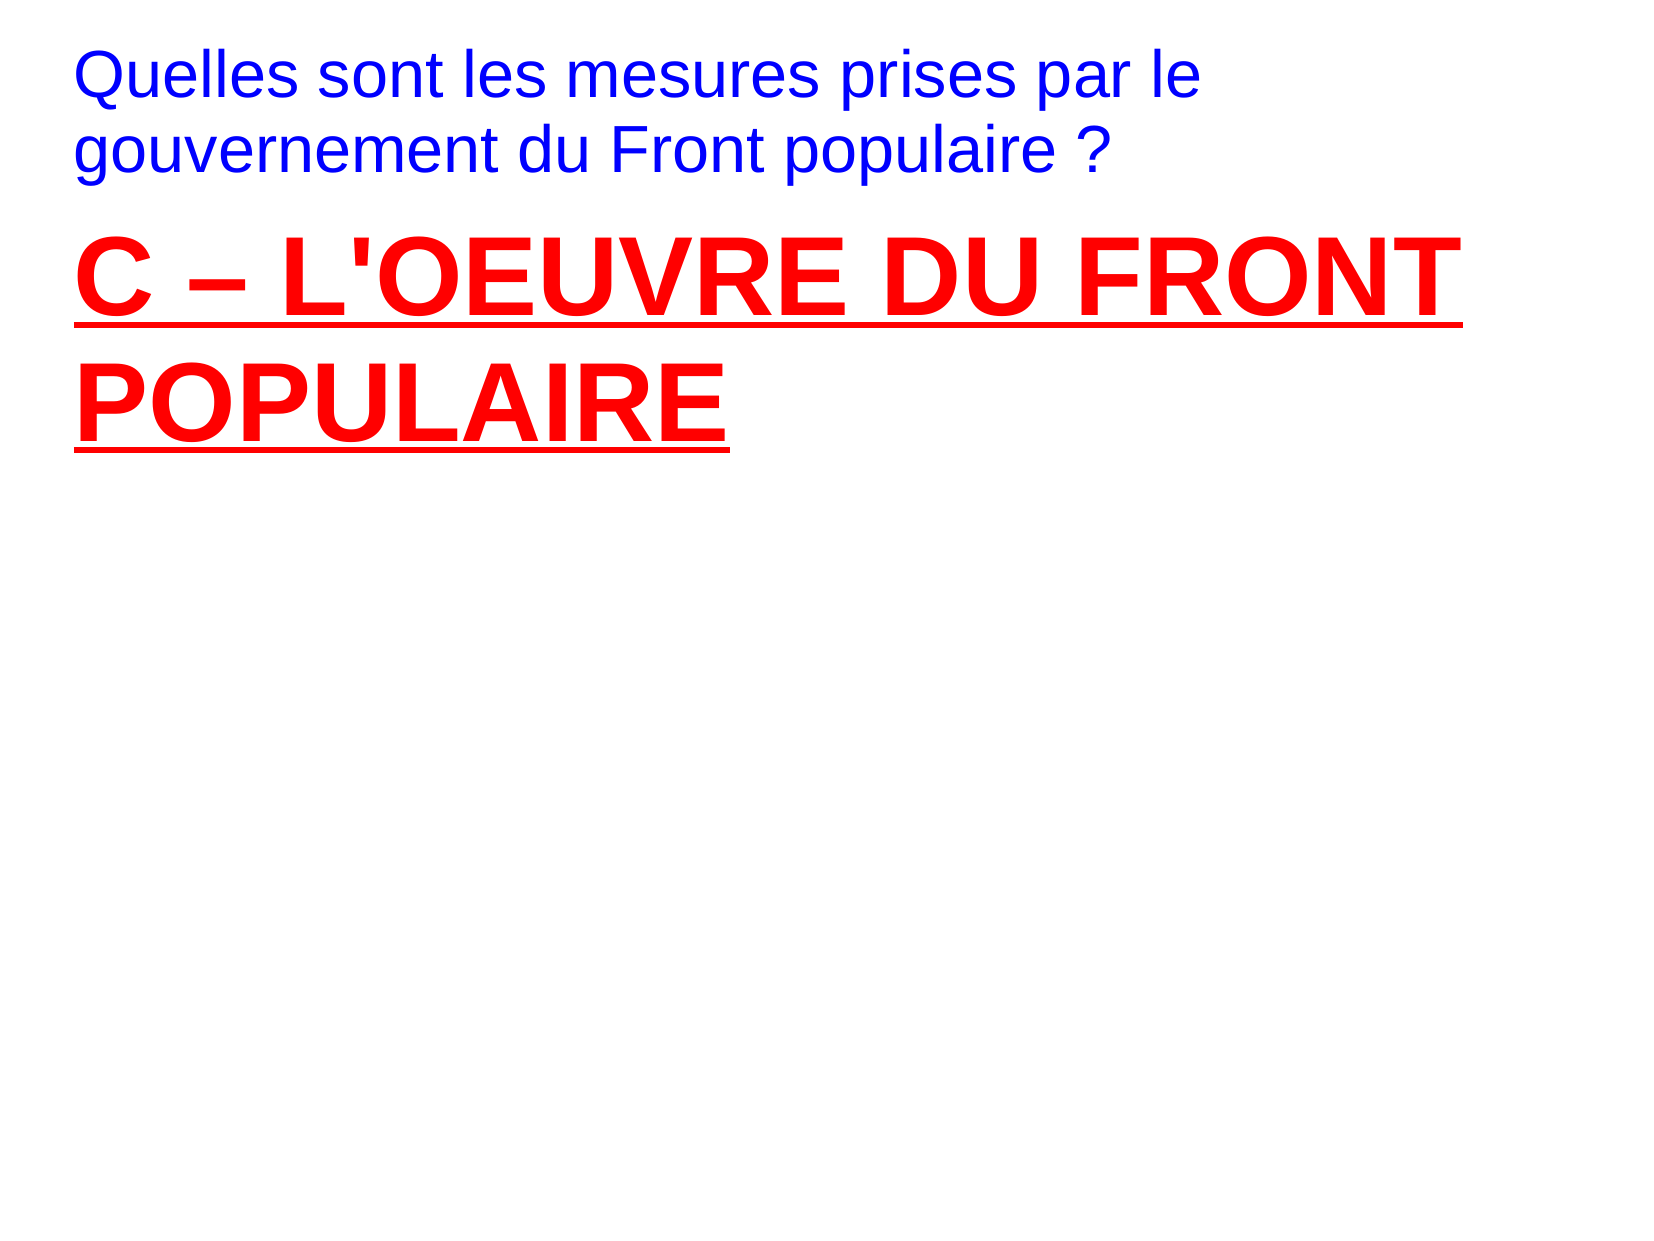

Quelles sont les mesures prises par le gouvernement du Front populaire ?
C – L'OEUVRE DU FRONT POPULAIRE